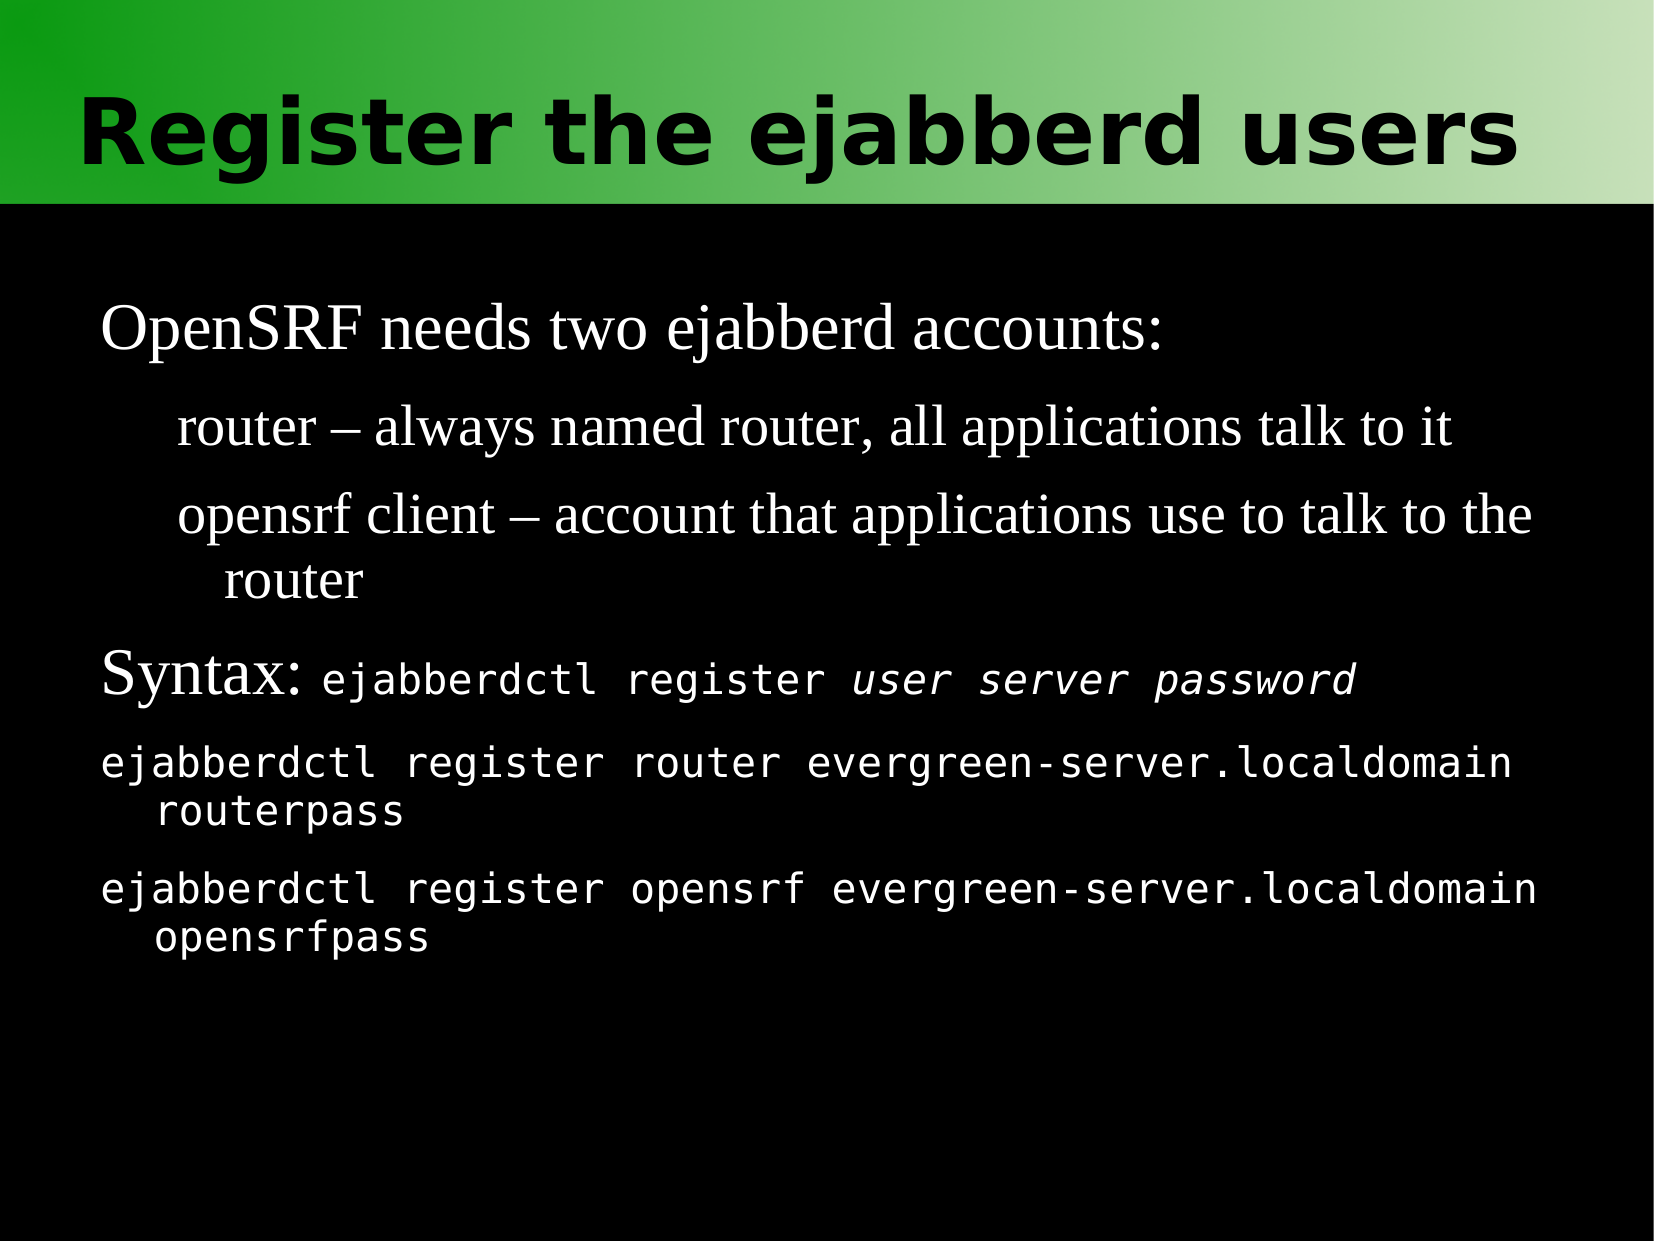

# Register the ejabberd users
OpenSRF needs two ejabberd accounts:
router – always named router, all applications talk to it
opensrf client – account that applications use to talk to the router
Syntax: ejabberdctl register user server password
ejabberdctl register router evergreen-server.localdomain routerpass
ejabberdctl register opensrf evergreen-server.localdomain opensrfpass